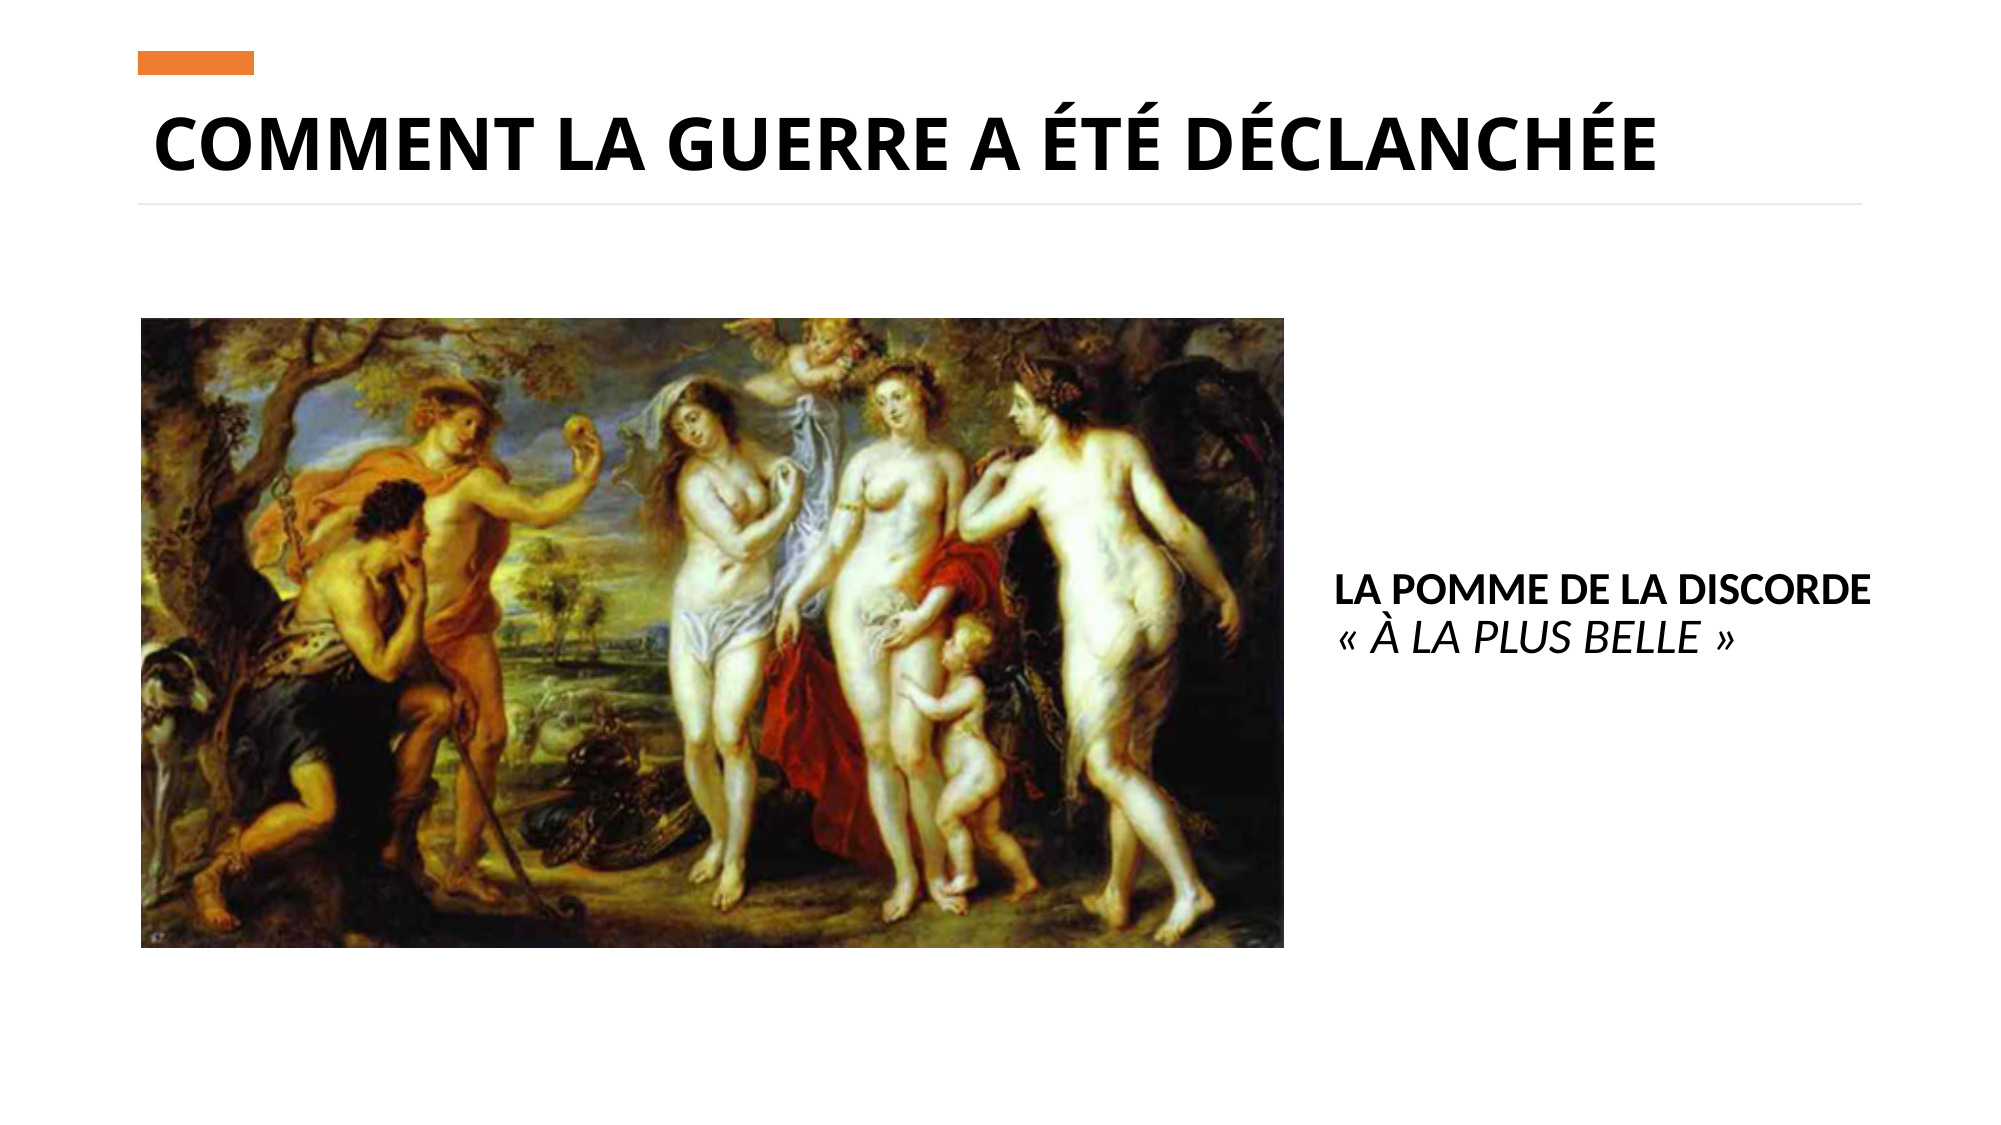

COMMENT LA GUERRE A ÉTÉ DÉCLANCHÉE
LA POMME DE LA DISCORDE
« À LA PLUS BELLE »